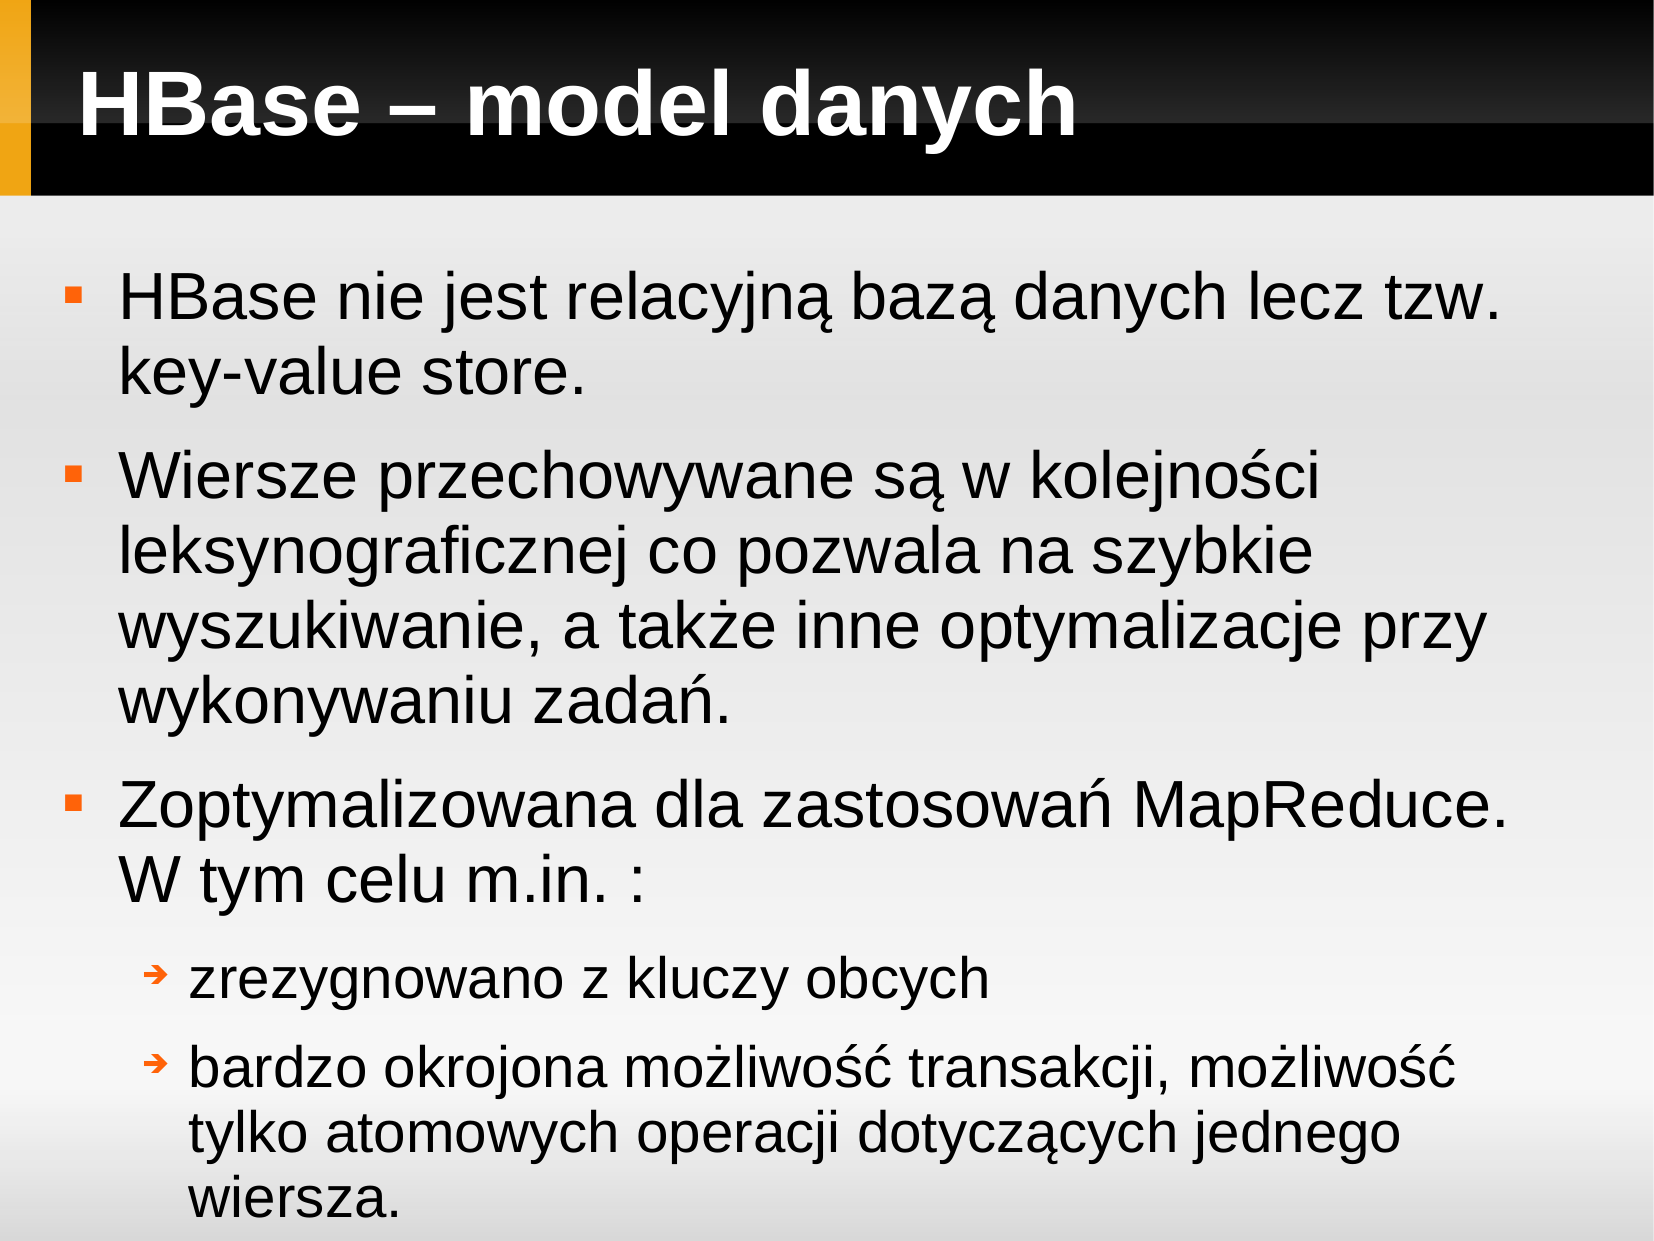

#
HBase – model danych
HBase nie jest relacyjną bazą danych lecz tzw. key-value store.
Wiersze przechowywane są w kolejności leksynograficznej co pozwala na szybkie wyszukiwanie, a także inne optymalizacje przy wykonywaniu zadań.
Zoptymalizowana dla zastosowań MapReduce. W tym celu m.in. :
zrezygnowano z kluczy obcych
bardzo okrojona możliwość transakcji, możliwość tylko atomowych operacji dotyczących jednego wiersza.